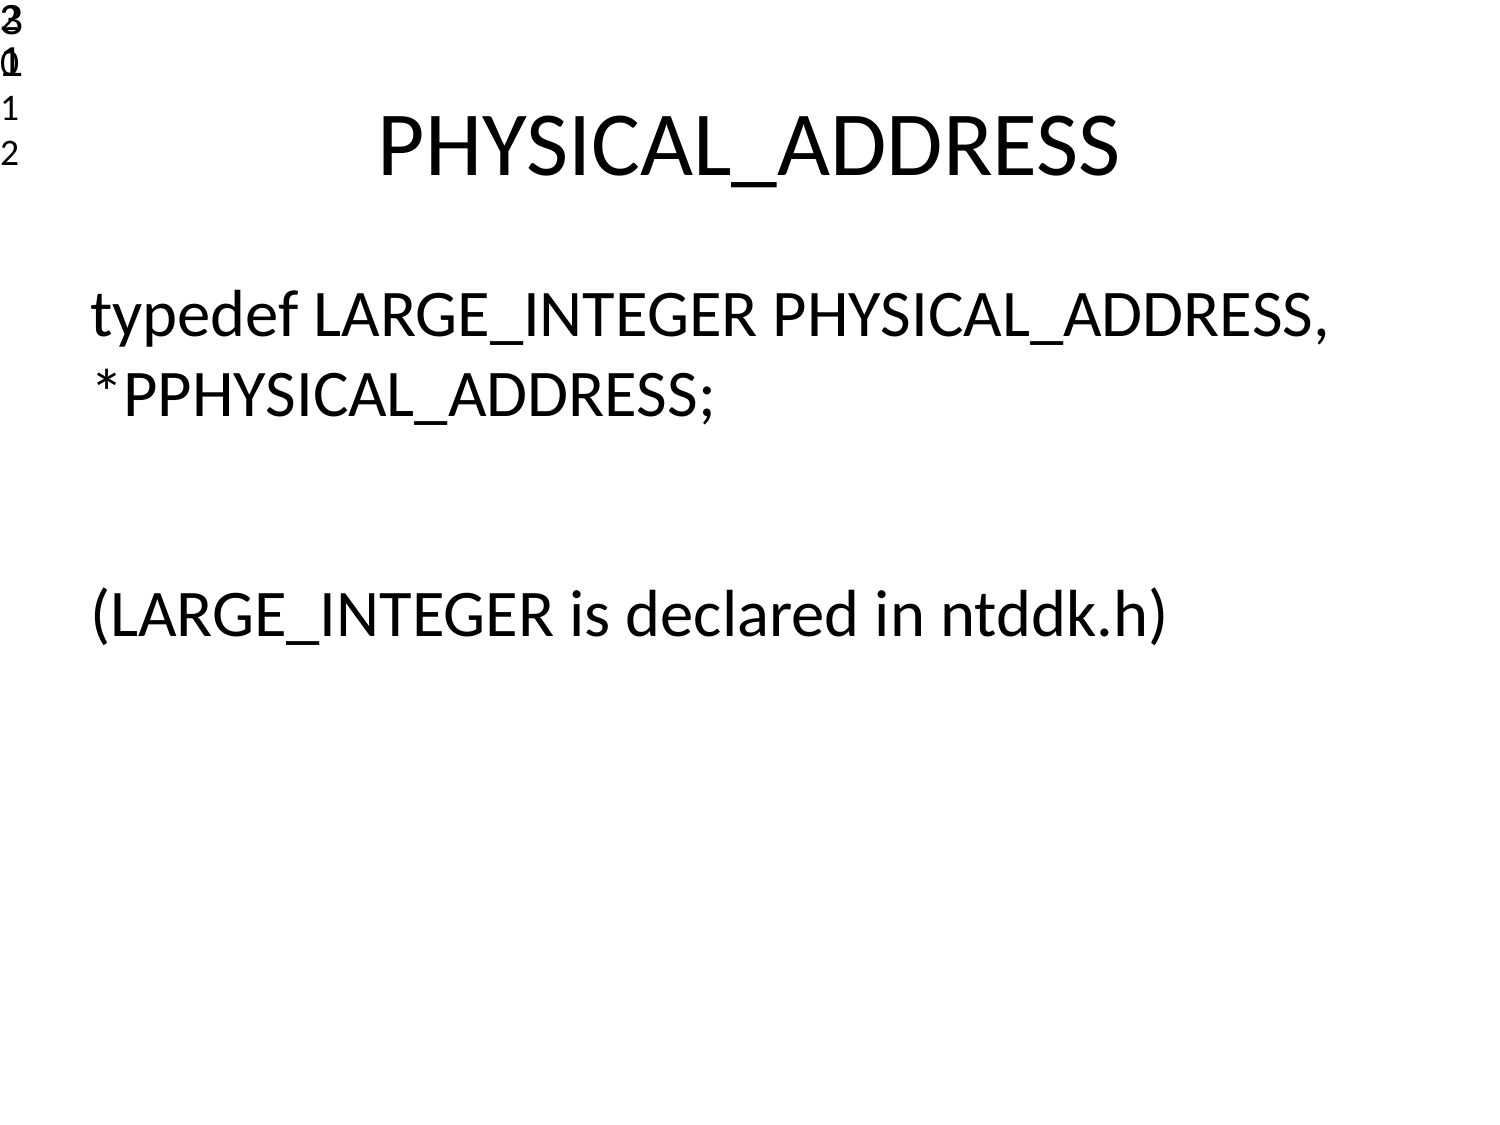

2012
# PHYSICAL_ADDRESS
typedef LARGE_INTEGER PHYSICAL_ADDRESS, *PPHYSICAL_ADDRESS;
(LARGE_INTEGER is declared in ntddk.h)